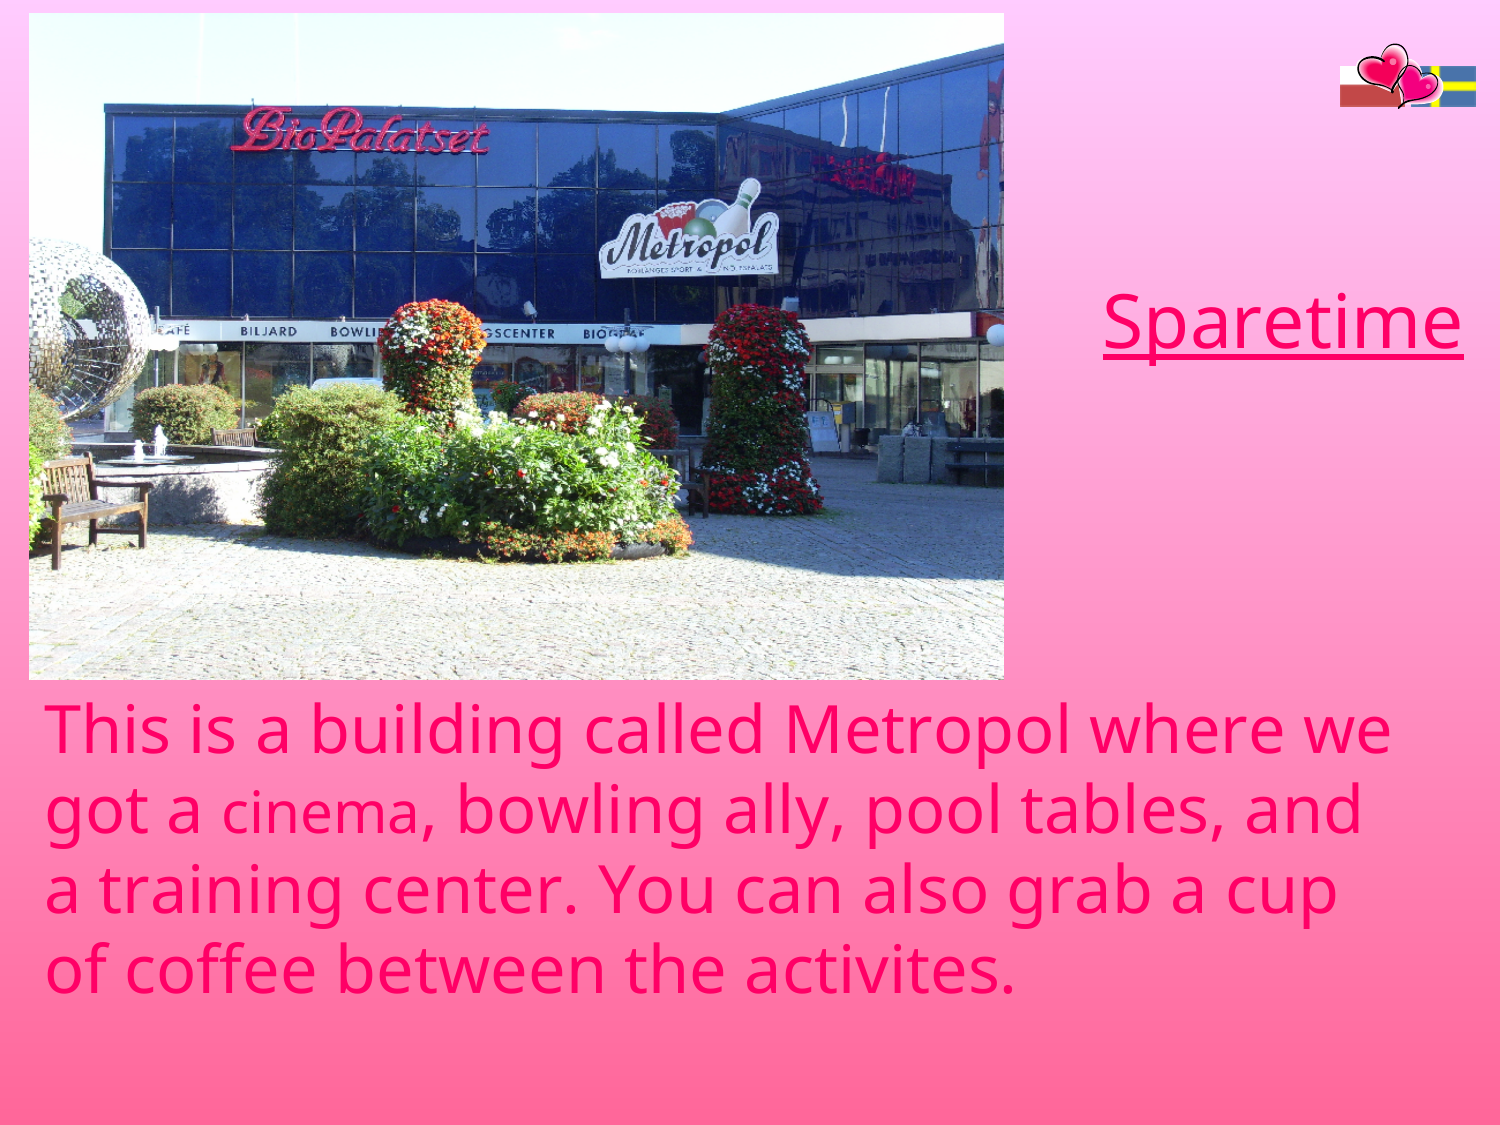

Sparetime
This is a building called Metropol where we got a cinema, bowling ally, pool tables, and a training center. You can also grab a cup of coffee between the activites.